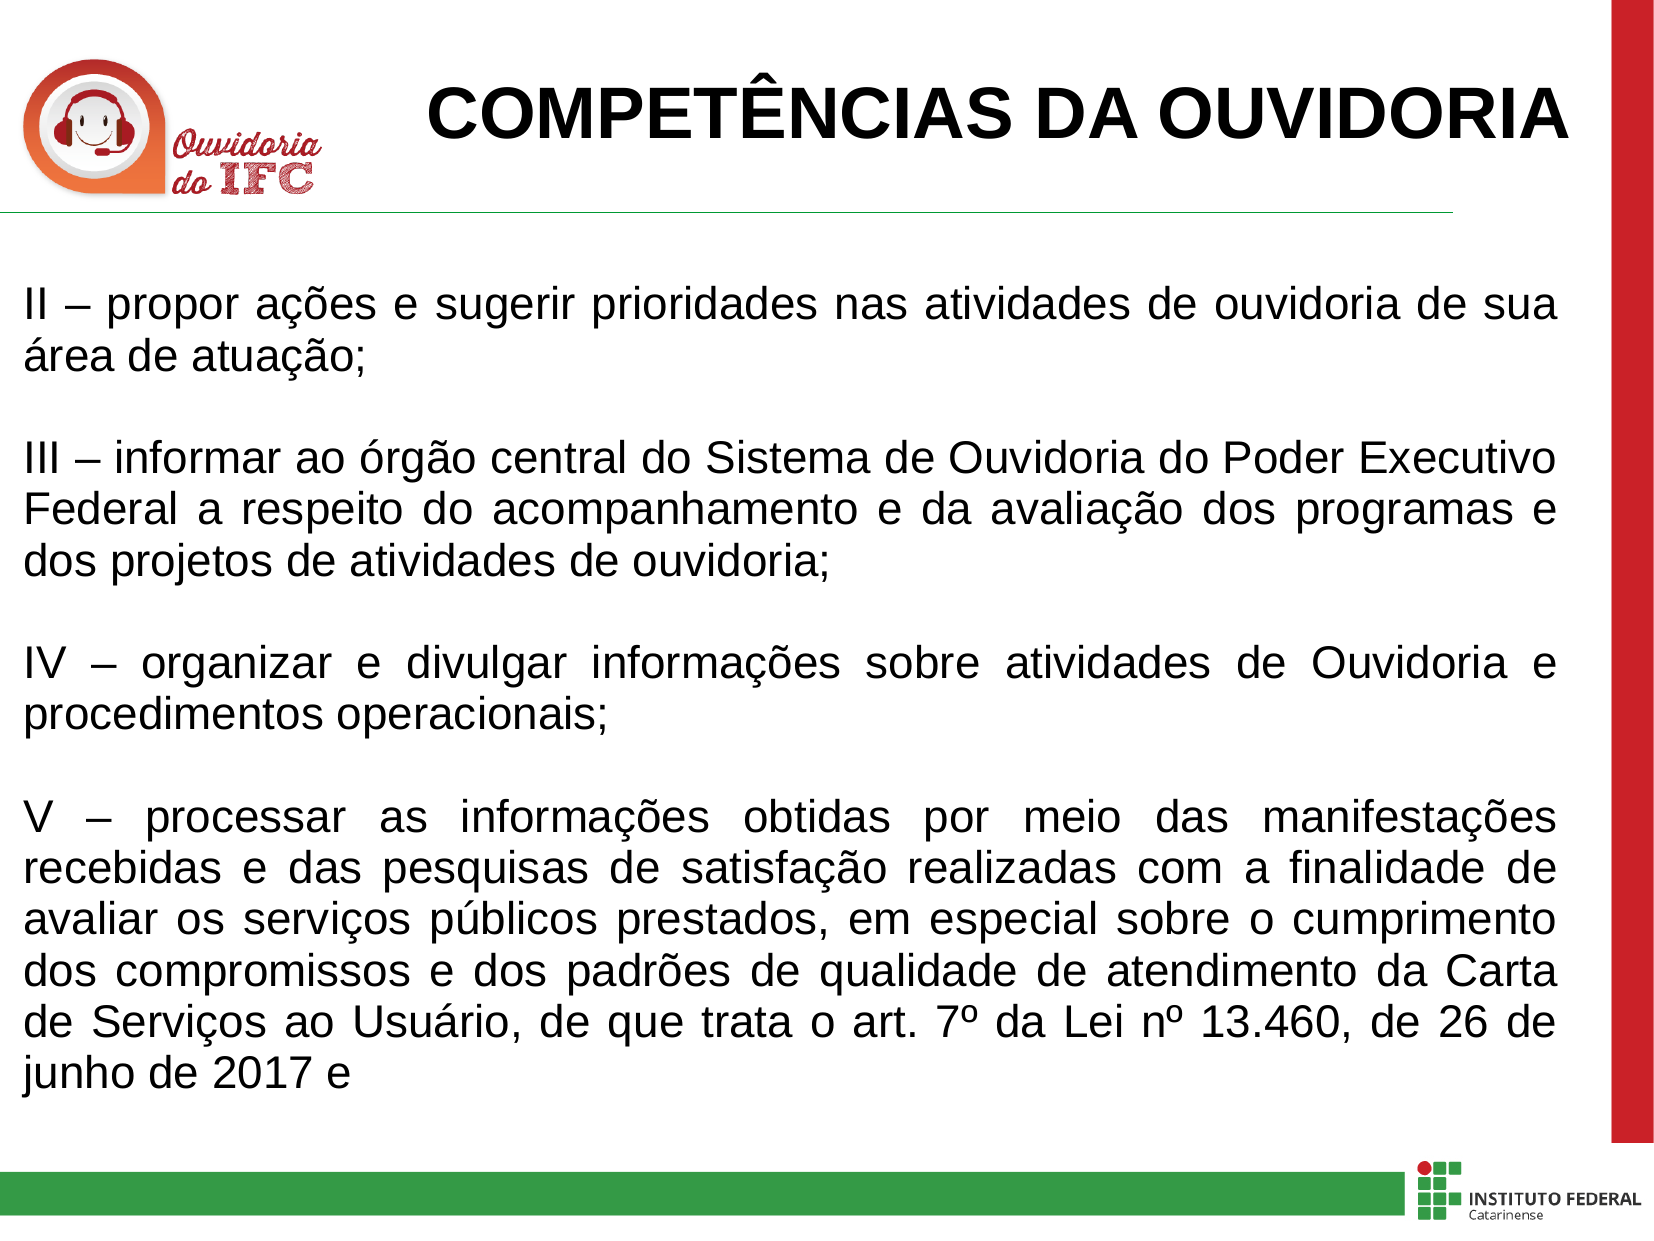

COMPETÊNCIAS DA OUVIDORIA
# II – propor ações e sugerir prioridades nas atividades de ouvidoria de sua área de atuação;
III – informar ao órgão central do Sistema de Ouvidoria do Poder Executivo Federal a respeito do acompanhamento e da avaliação dos programas e dos projetos de atividades de ouvidoria;
IV – organizar e divulgar informações sobre atividades de Ouvidoria e procedimentos operacionais;
V – processar as informações obtidas por meio das manifestações recebidas e das pesquisas de satisfação realizadas com a finalidade de avaliar os serviços públicos prestados, em especial sobre o cumprimento dos compromissos e dos padrões de qualidade de atendimento da Carta de Serviços ao Usuário, de que trata o art. 7º da Lei nº 13.460, de 26 de junho de 2017 e